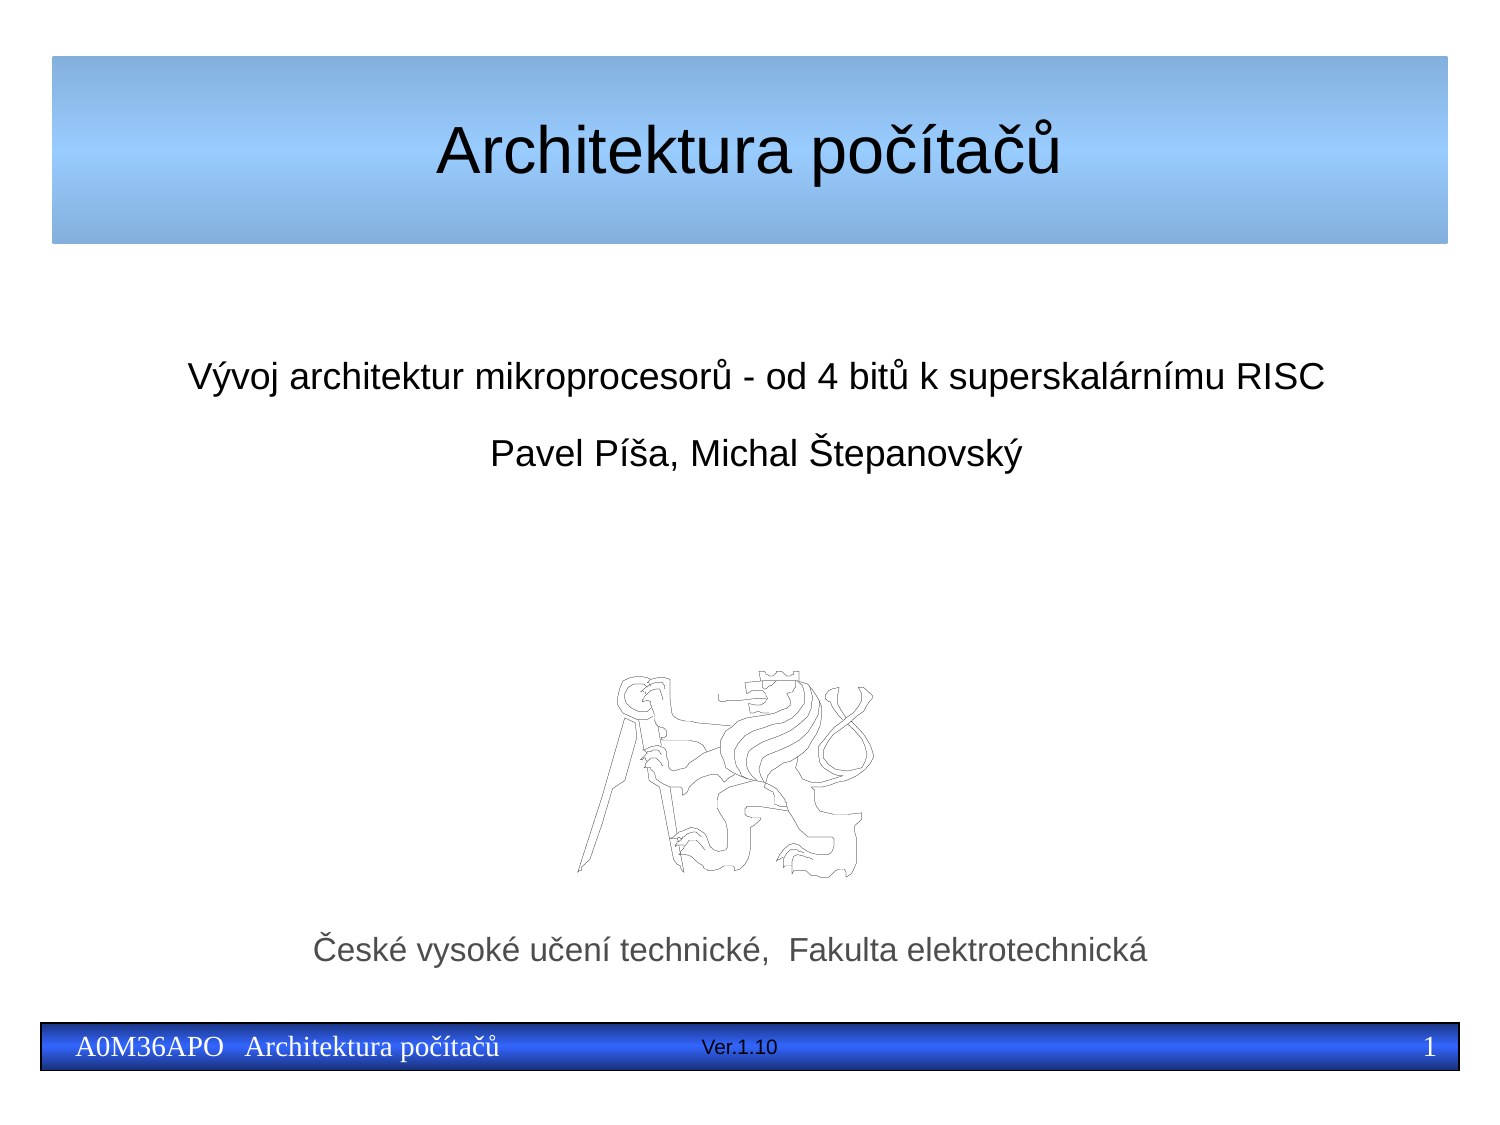

# Architektura počítačů
Vývoj architektur mikroprocesorů - od 4 bitů k superskalárnímu RISC
Pavel Píša, Michal Štepanovský
České vysoké učení technické, Fakulta elektrotechnická
A0M36APO Architektura počítačů
1
Ver.1.10